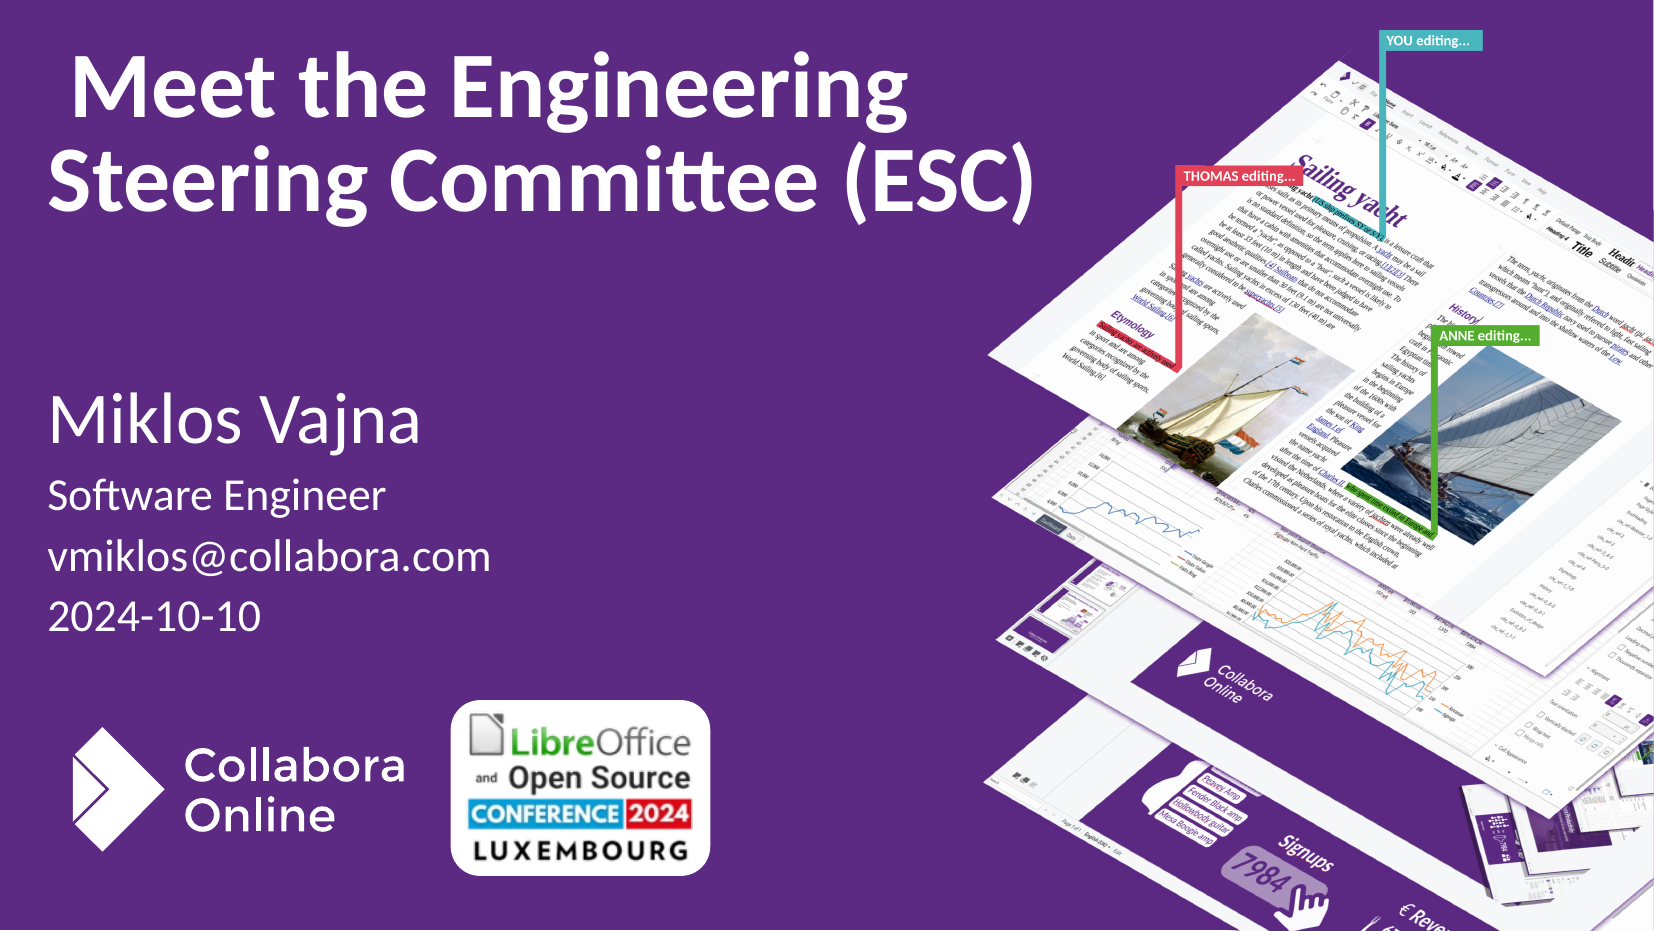

# Meet the Engineering Steering Committee (ESC)
Miklos Vajna
Software Engineer
vmiklos@collabora.com
2024-10-10